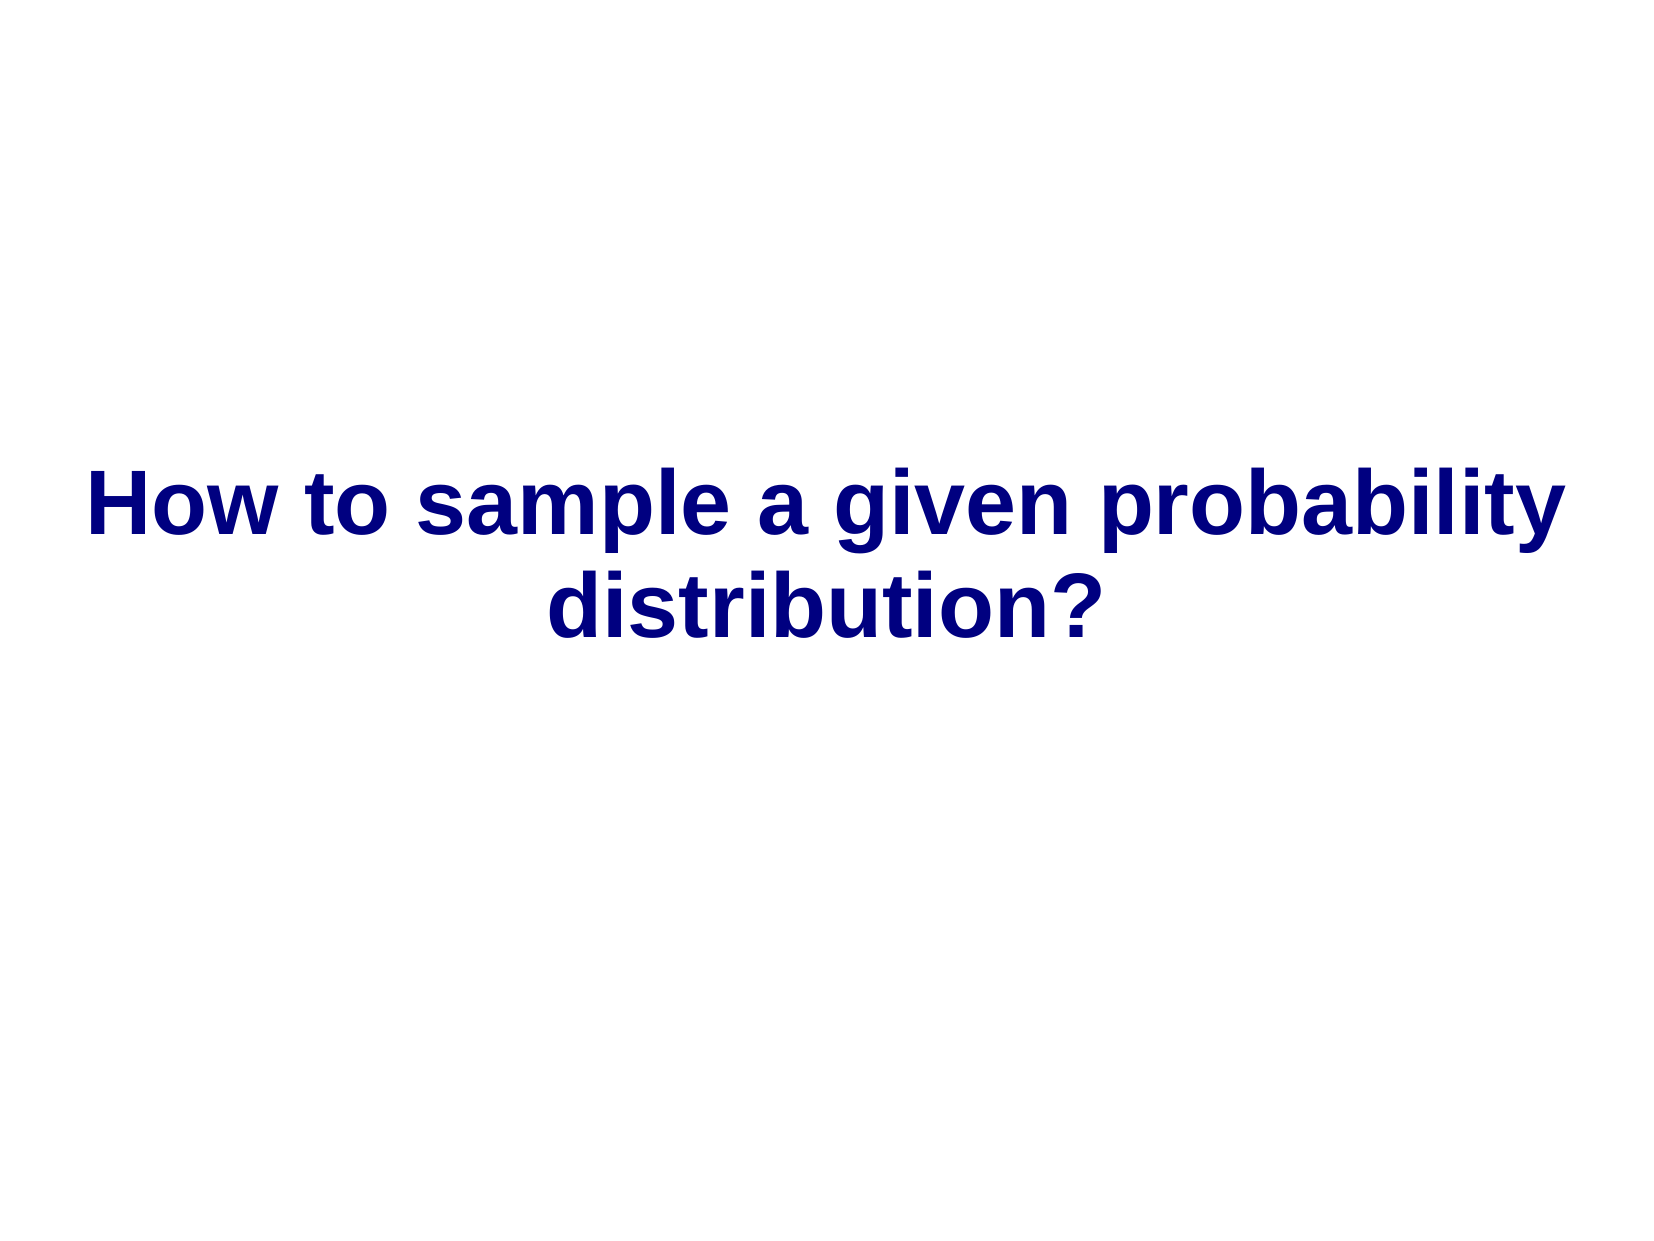

# How to sample a given probability distribution?